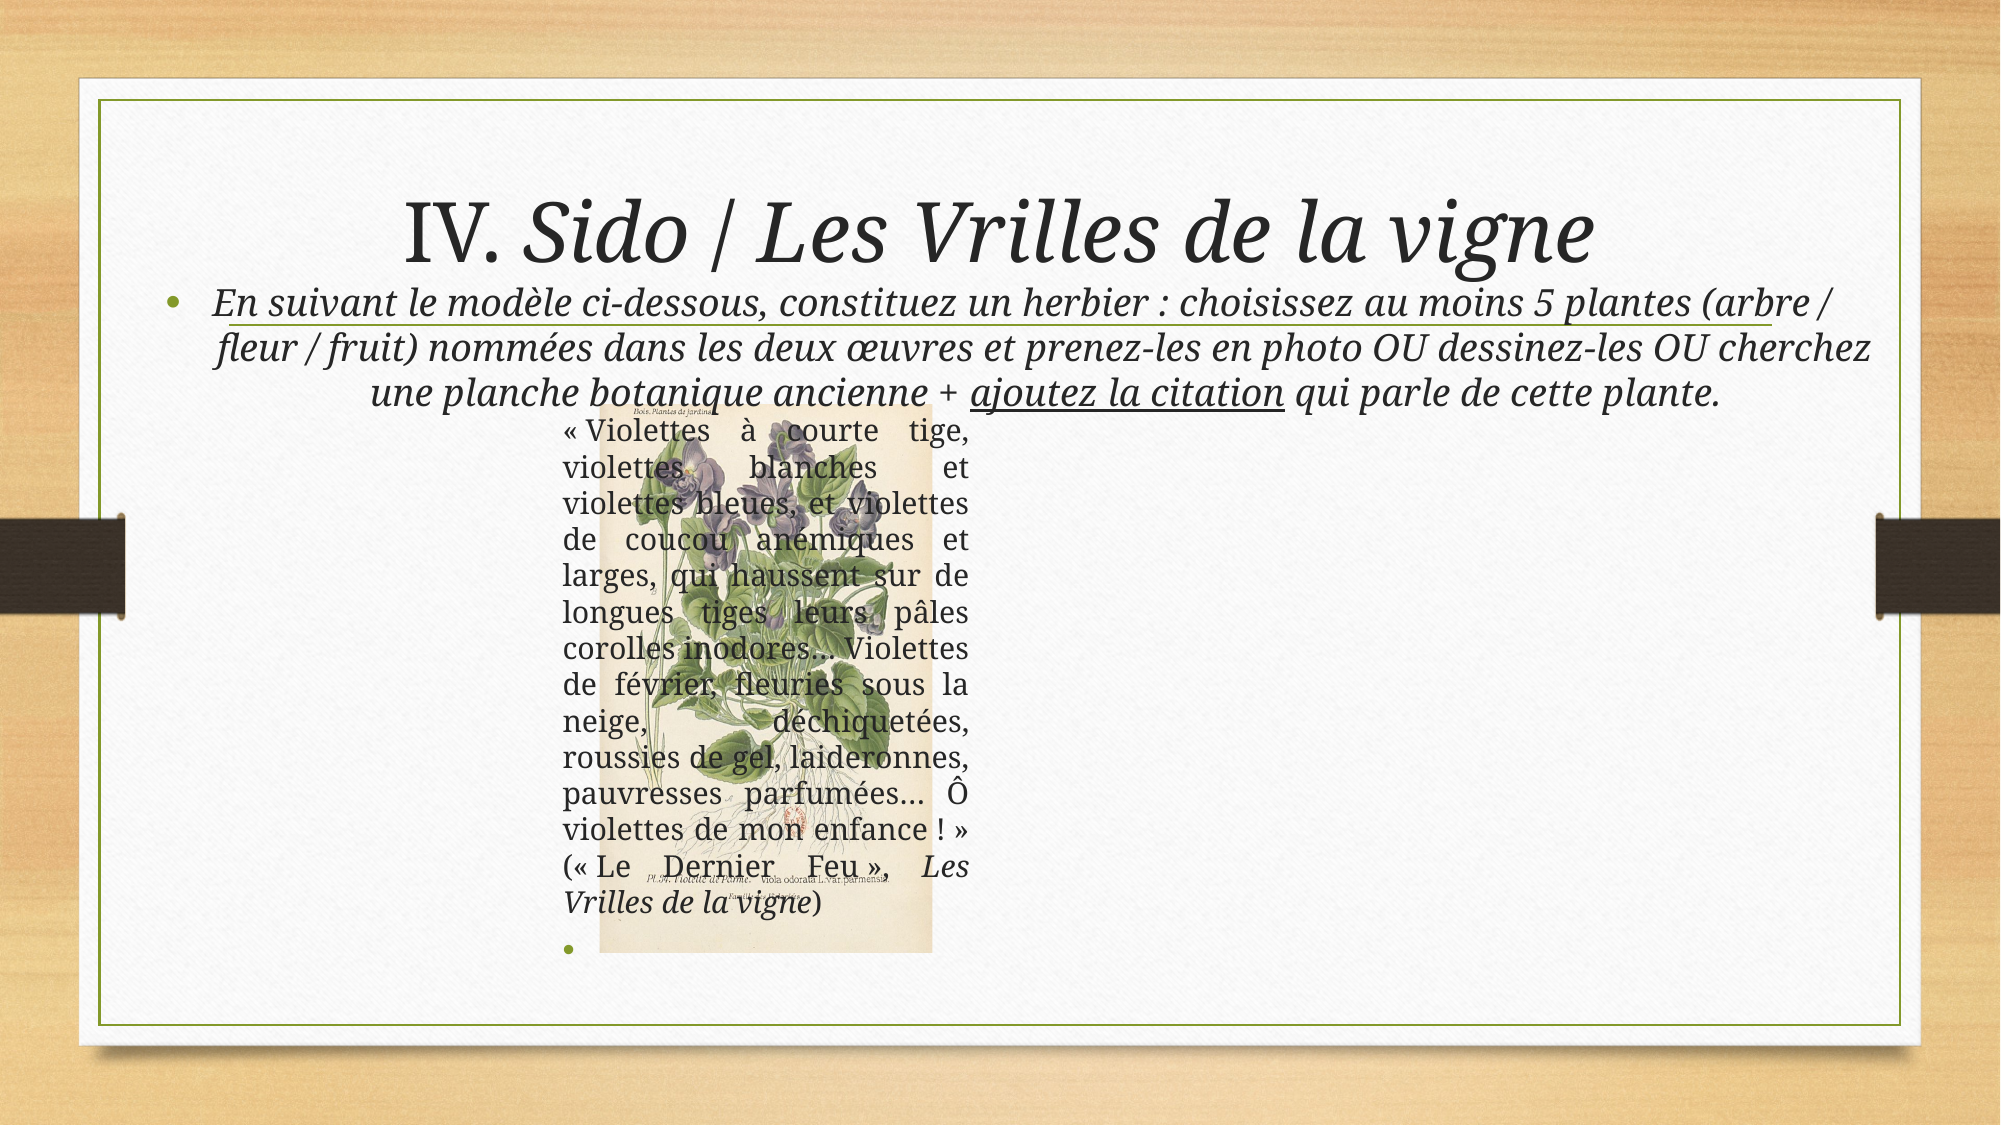

# IV. Sido / Les Vrilles de la vigne
En suivant le modèle ci-dessous, constituez un herbier : choisissez au moins 5 plantes (arbre / fleur / fruit) nommées dans les deux œuvres et prenez-les en photo OU dessinez-les OU cherchez une planche botanique ancienne + ajoutez la citation qui parle de cette plante.
« Violettes à courte tige, violettes blanches et violettes bleues, et violettes de coucou anémiques et larges, qui haussent sur de longues tiges leurs pâles corolles inodores… Violettes de février, fleuries sous la neige, déchiquetées, roussies de gel, laideronnes, pauvresses parfumées… Ô violettes de mon enfance ! » (« Le Dernier Feu », Les Vrilles de la vigne)